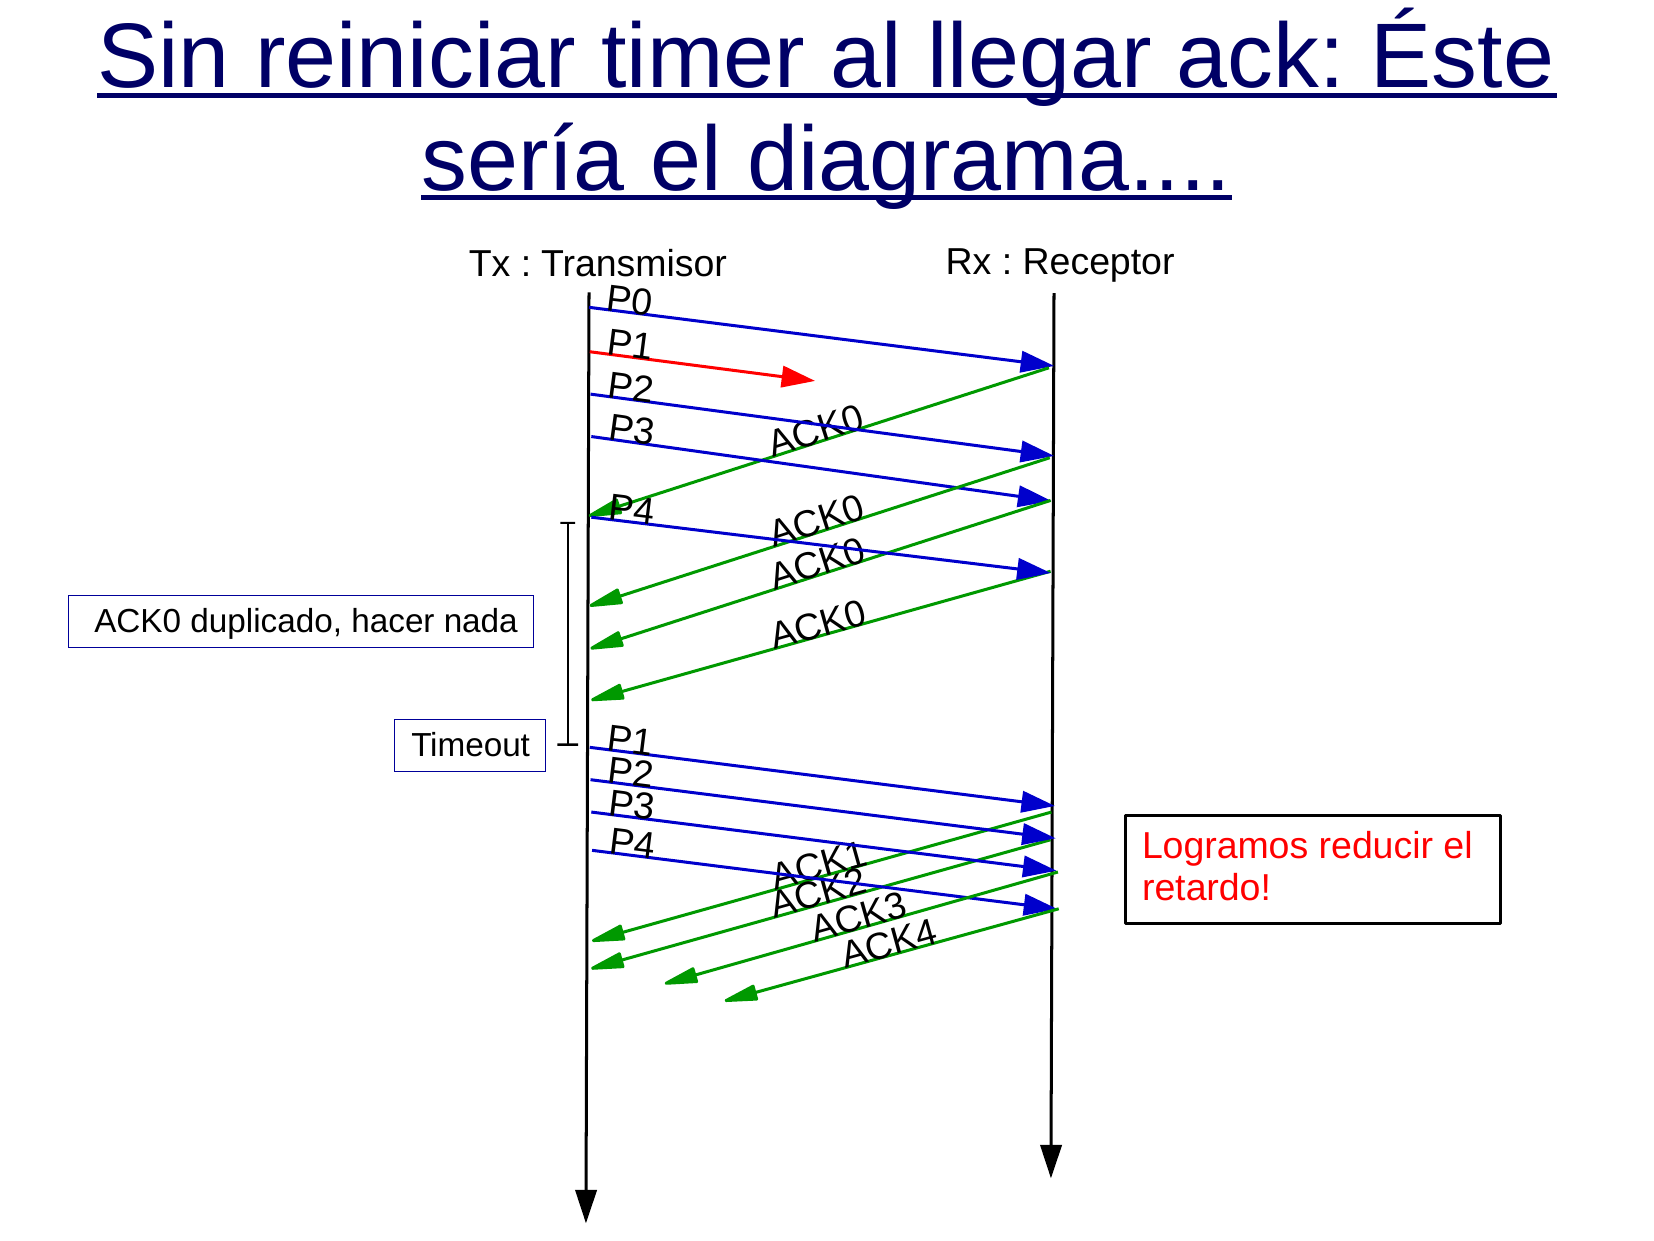

# Sin reiniciar timer al llegar ack: Éste sería el diagrama....
Rx : Receptor
Tx : Transmisor
P0
P1
ACK0
P2
P3
ACK0
ACK0
P4
ACK0
ACK0 duplicado, hacer nada
Timeout
P1
P2
P3
ACK1
Logramos reducir el retardo!
ACK2
P4
ACK3
ACK4